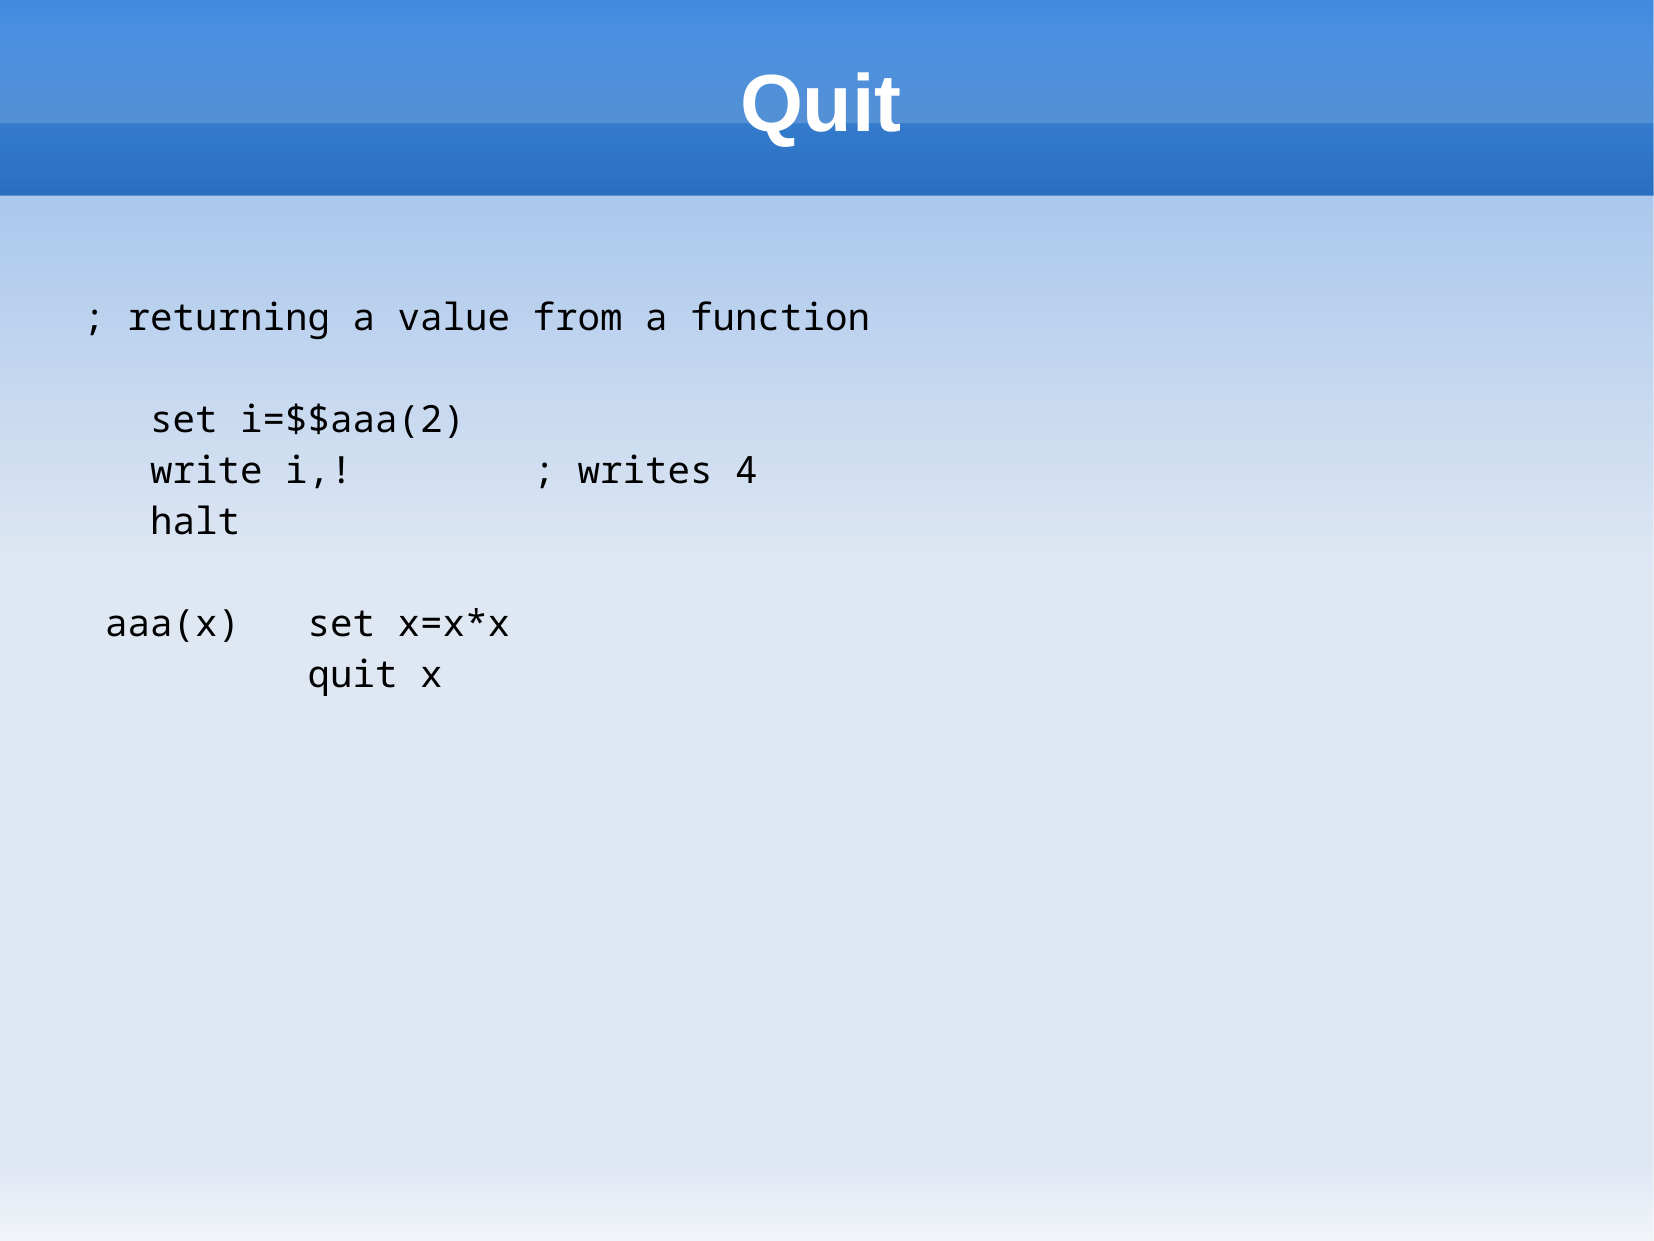

# Quit
; returning a value from a function
 set i=$$aaa(2)
 write i,!			; writes 4
 halt
 aaa(x)	set x=x*x
 quit x